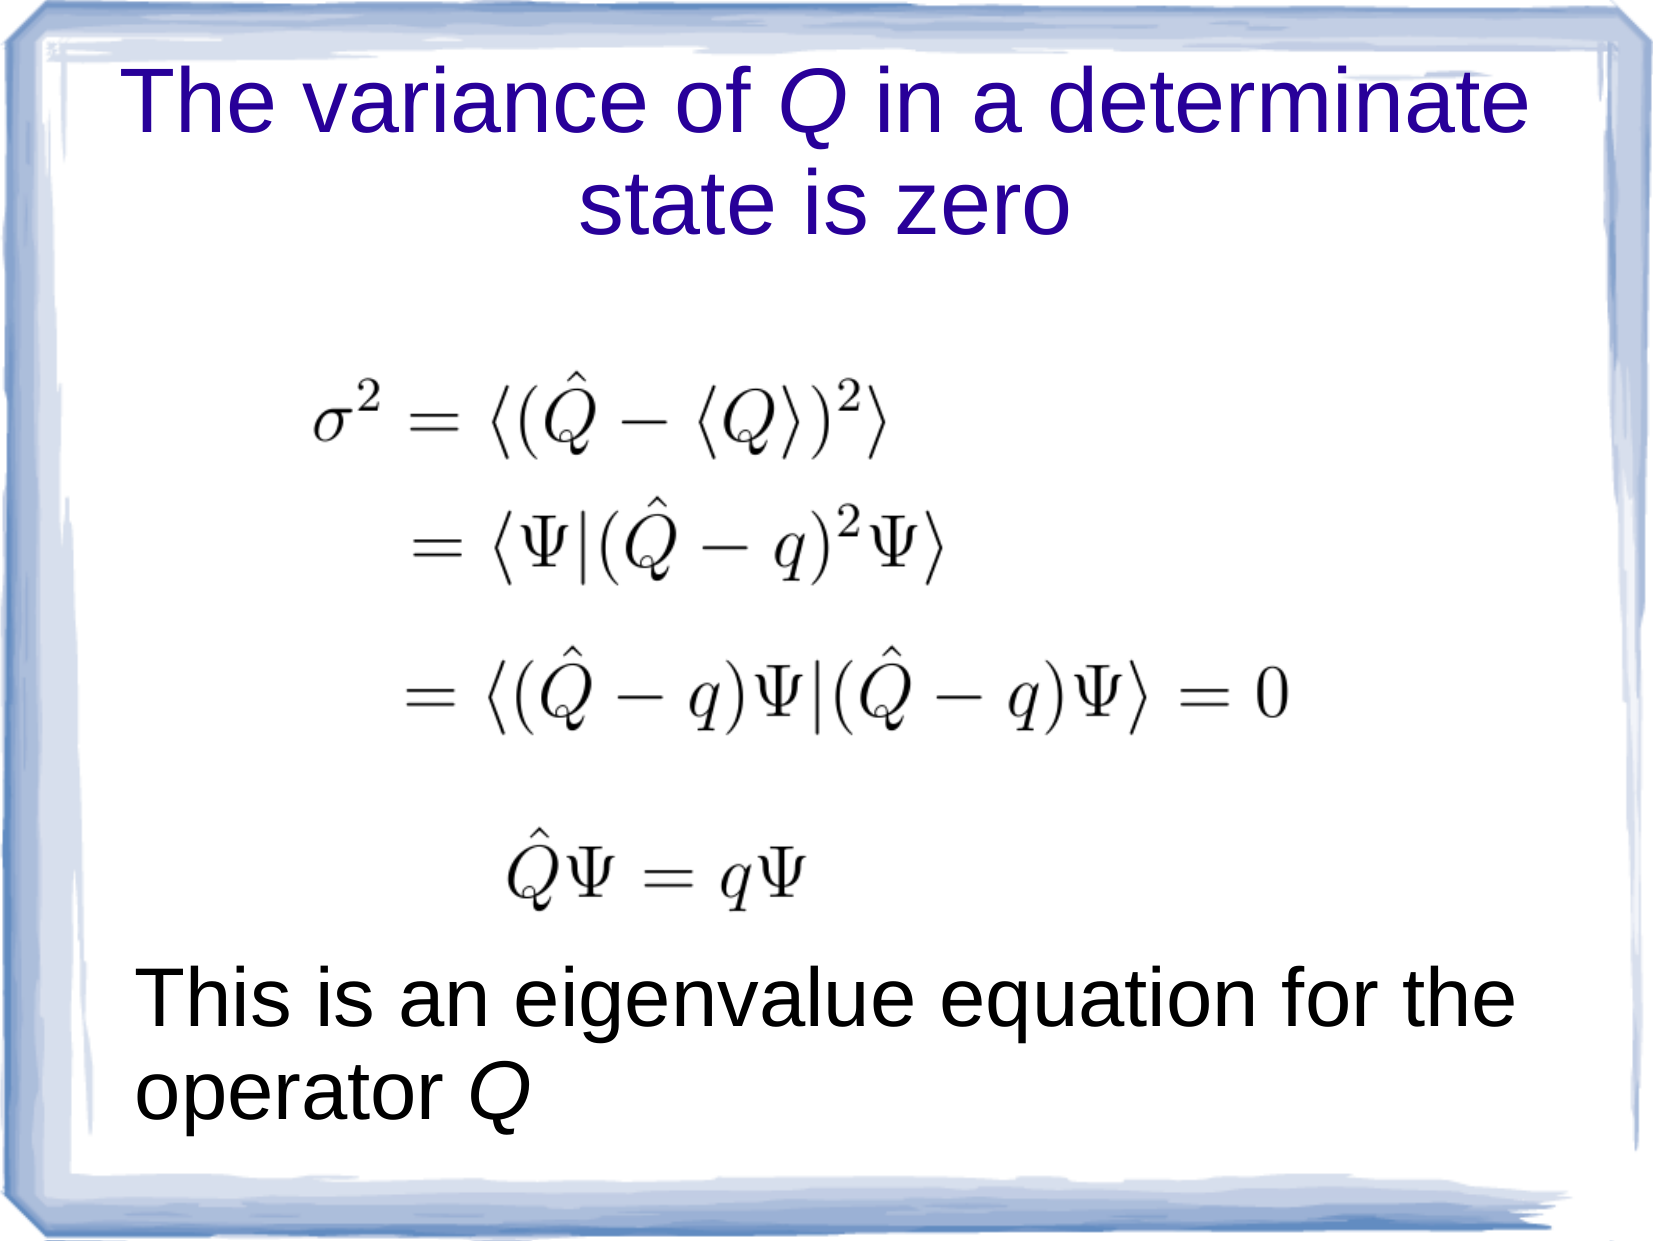

# The variance of Q in a determinate state is zero
This is an eigenvalue equation for the operator Q